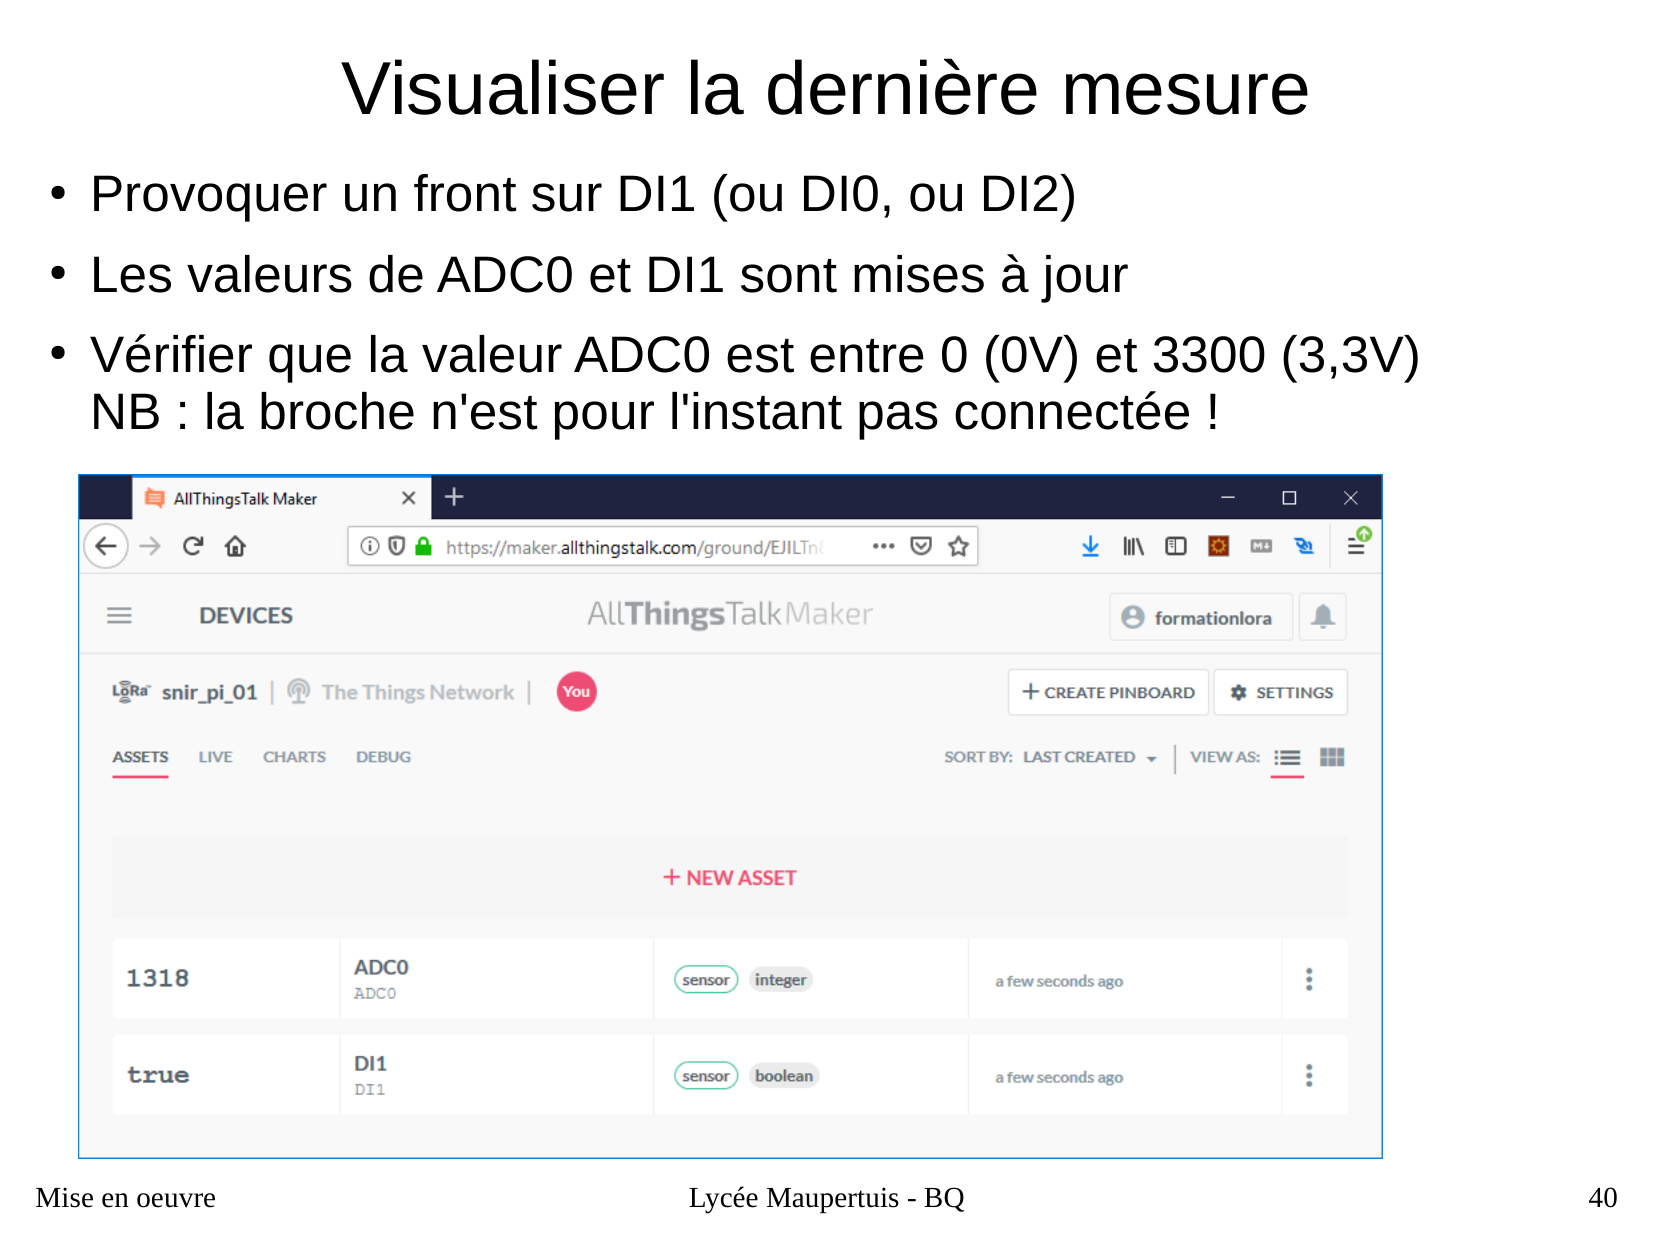

# Visualiser la dernière mesure
Provoquer un front sur DI1 (ou DI0, ou DI2)
Les valeurs de ADC0 et DI1 sont mises à jour
Vérifier que la valeur ADC0 est entre 0 (0V) et 3300 (3,3V)
NB : la broche n'est pour l'instant pas connectée !
Mise en oeuvre
Lycée Maupertuis - BQ
40